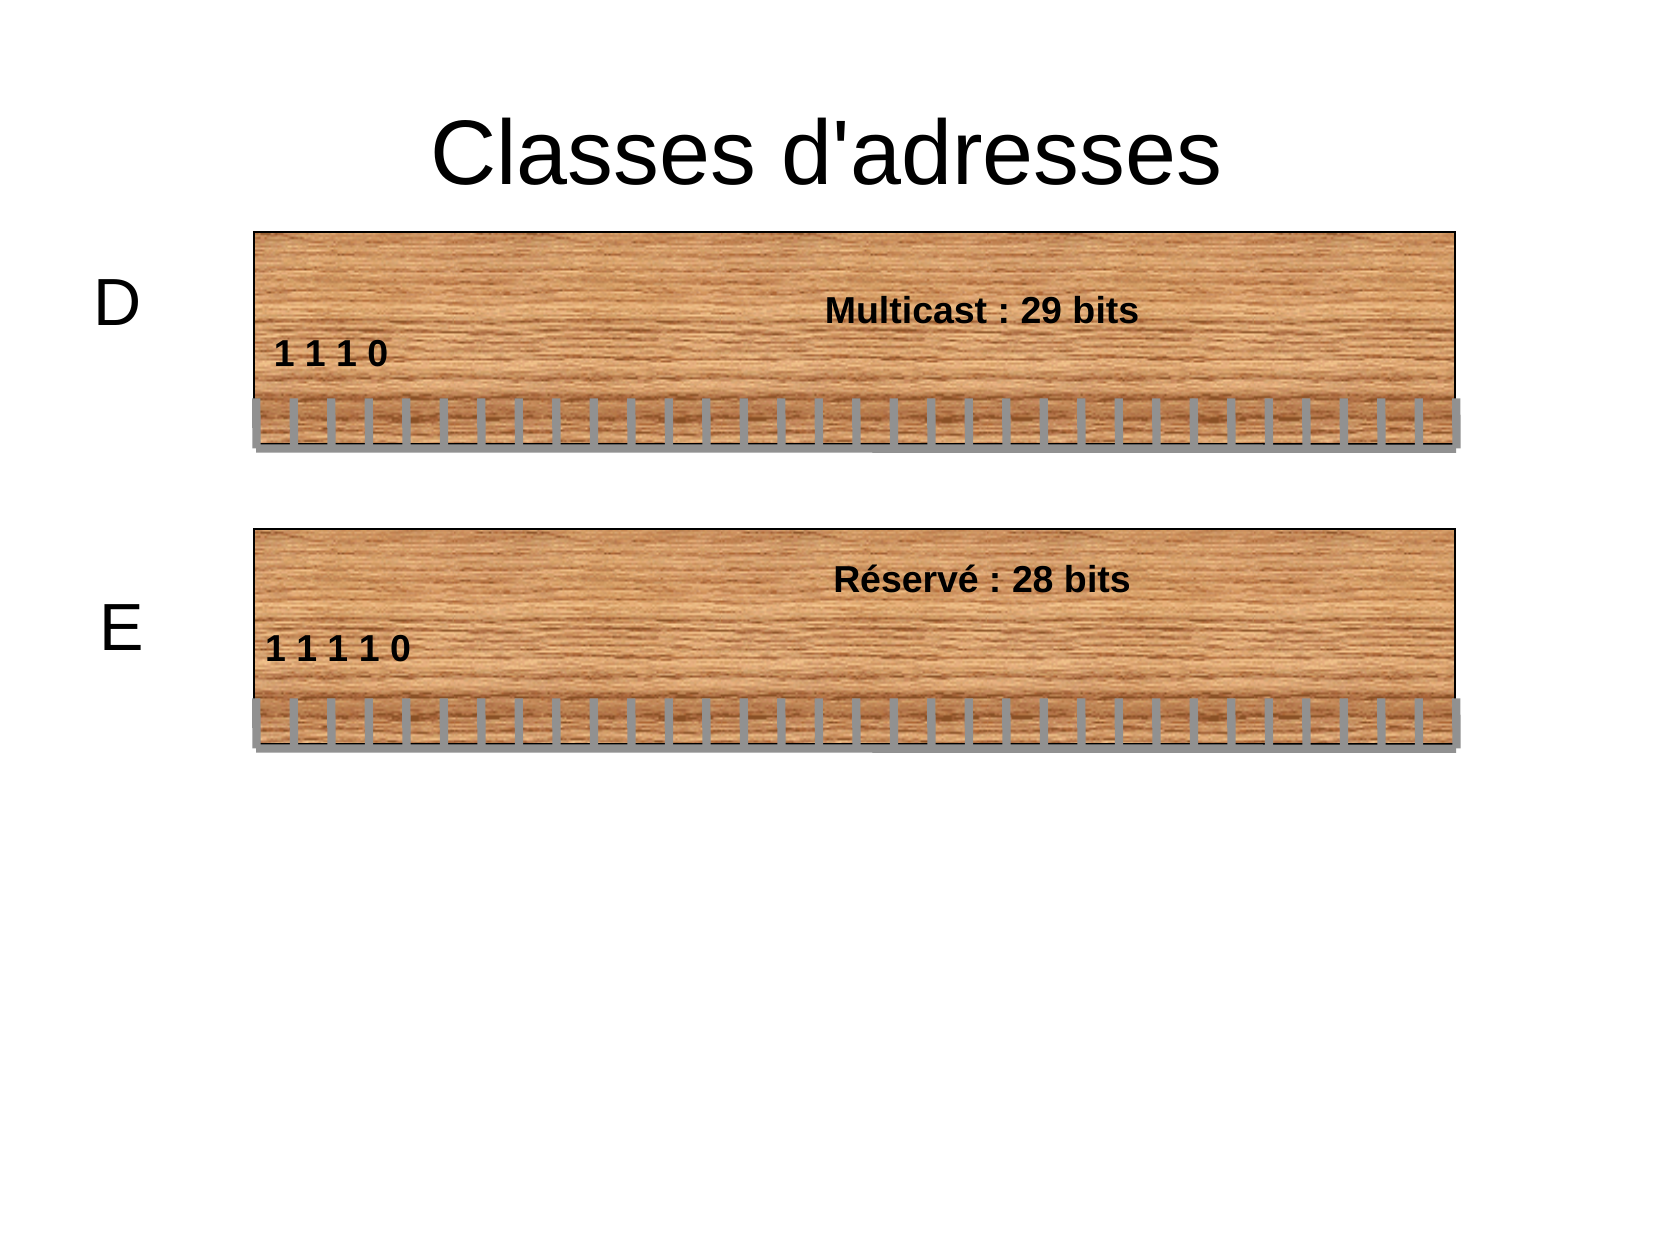

# Classes d'adresses
D
Multicast : 29 bits
1 1 1 0
Réservé : 28 bits
E
1 1 1 1 0